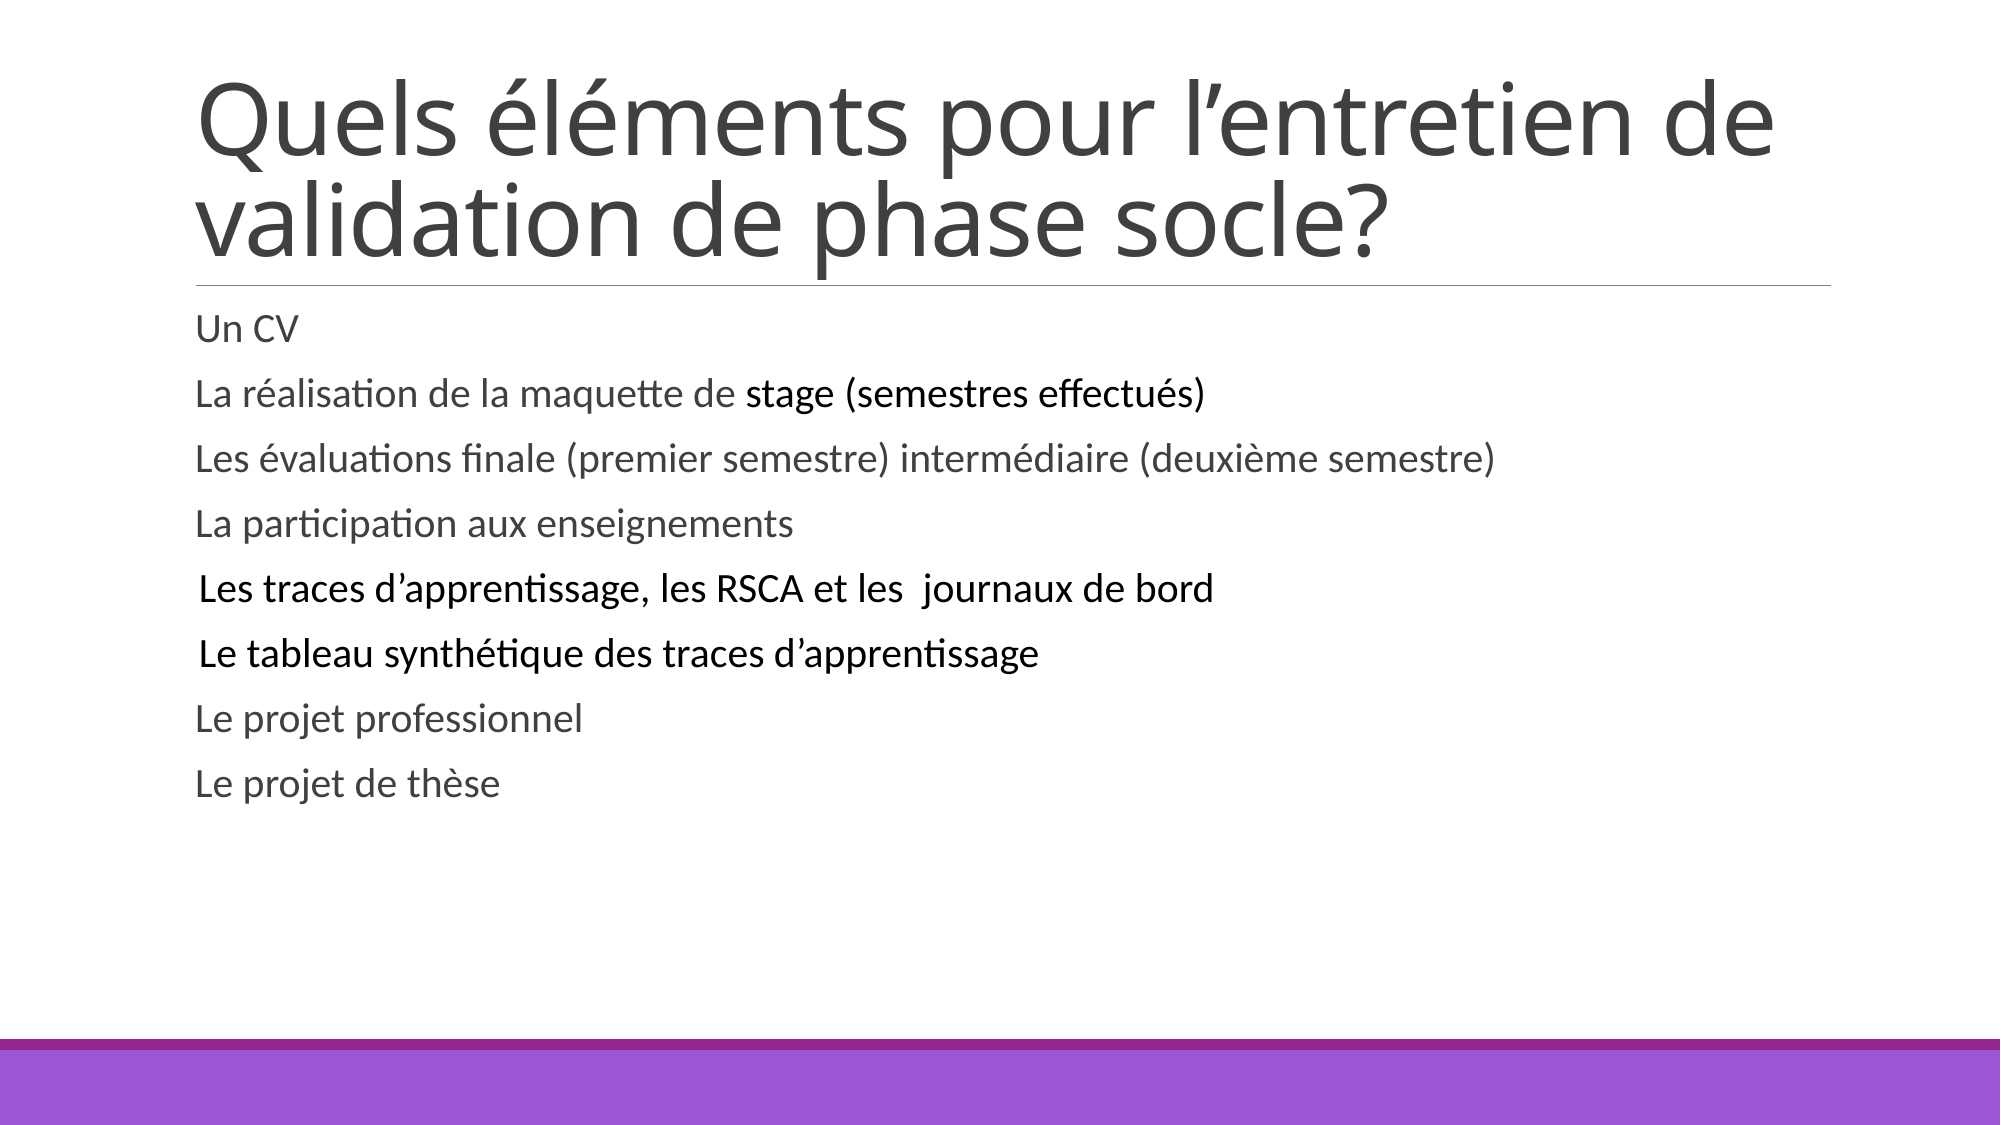

# Quels éléments pour l’entretien de validation de phase socle?
Un CV
La réalisation de la maquette de stage (semestres effectués)
Les évaluations finale (premier semestre) intermédiaire (deuxième semestre)
La participation aux enseignements
 Les traces d’apprentissage, les RSCA et les journaux de bord
 Le tableau synthétique des traces d’apprentissage
Le projet professionnel
Le projet de thèse